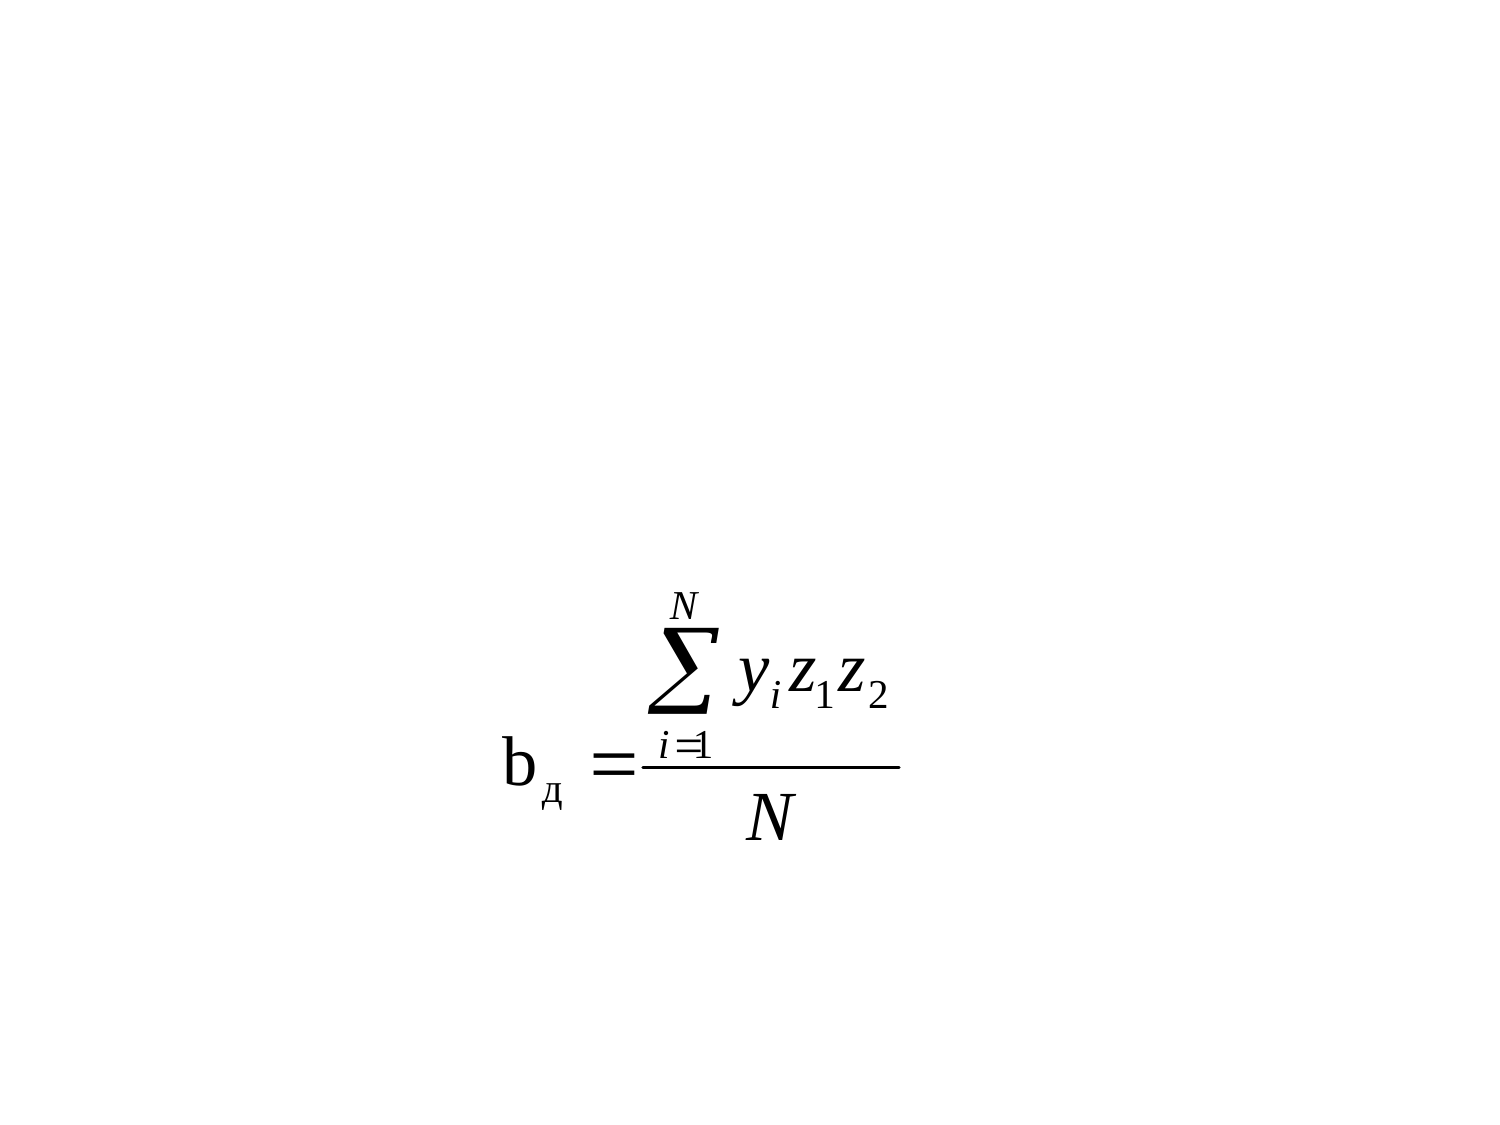

Звільнившись від дрейфу (часового або неоднорідностей), можна оцінити його і вирішити, чи немає потреби перевести який-небудь із шумових факторів в основні. Для цього потрібно розрахувати коефіцієнт при zд за формулою